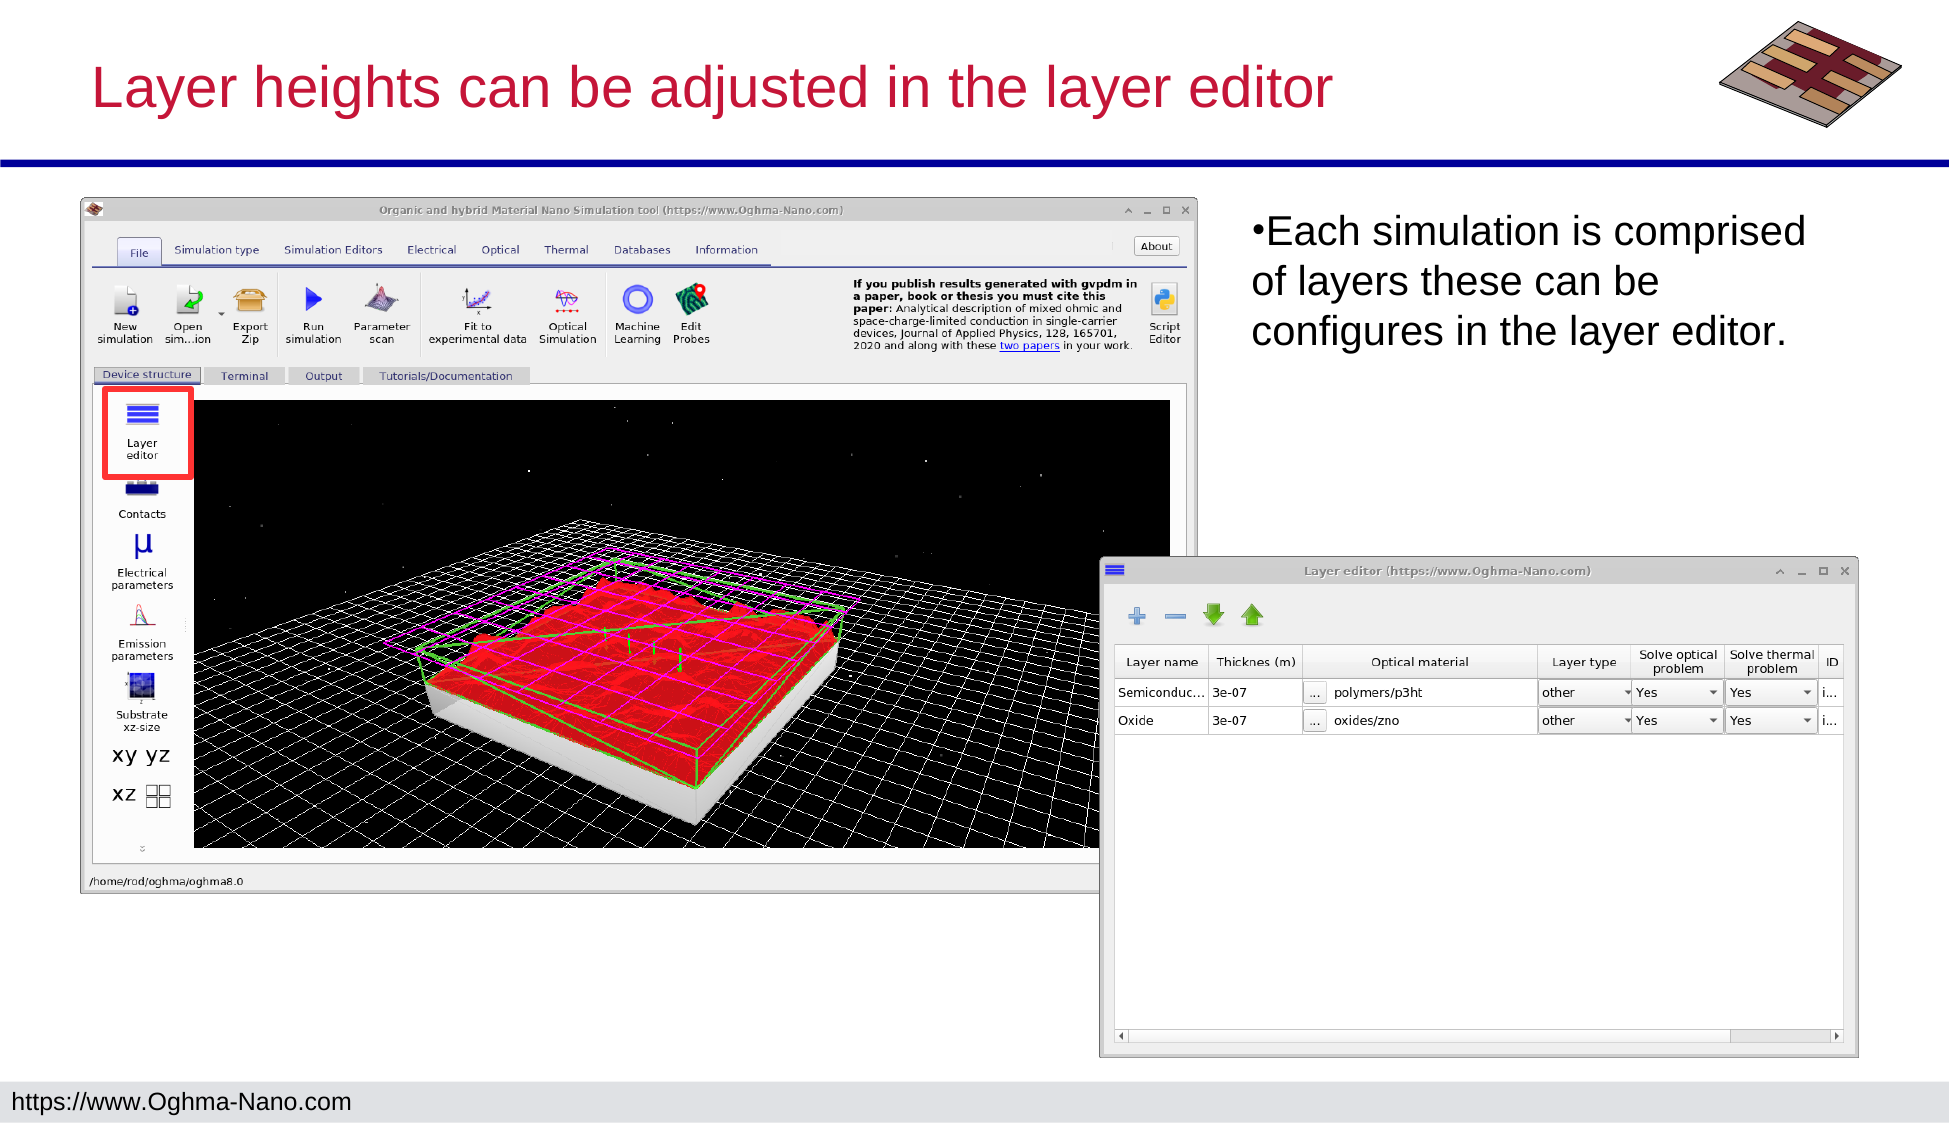

# Layer heights can be adjusted in the layer editor
Each simulation is comprised of layers these can be configures in the layer editor.